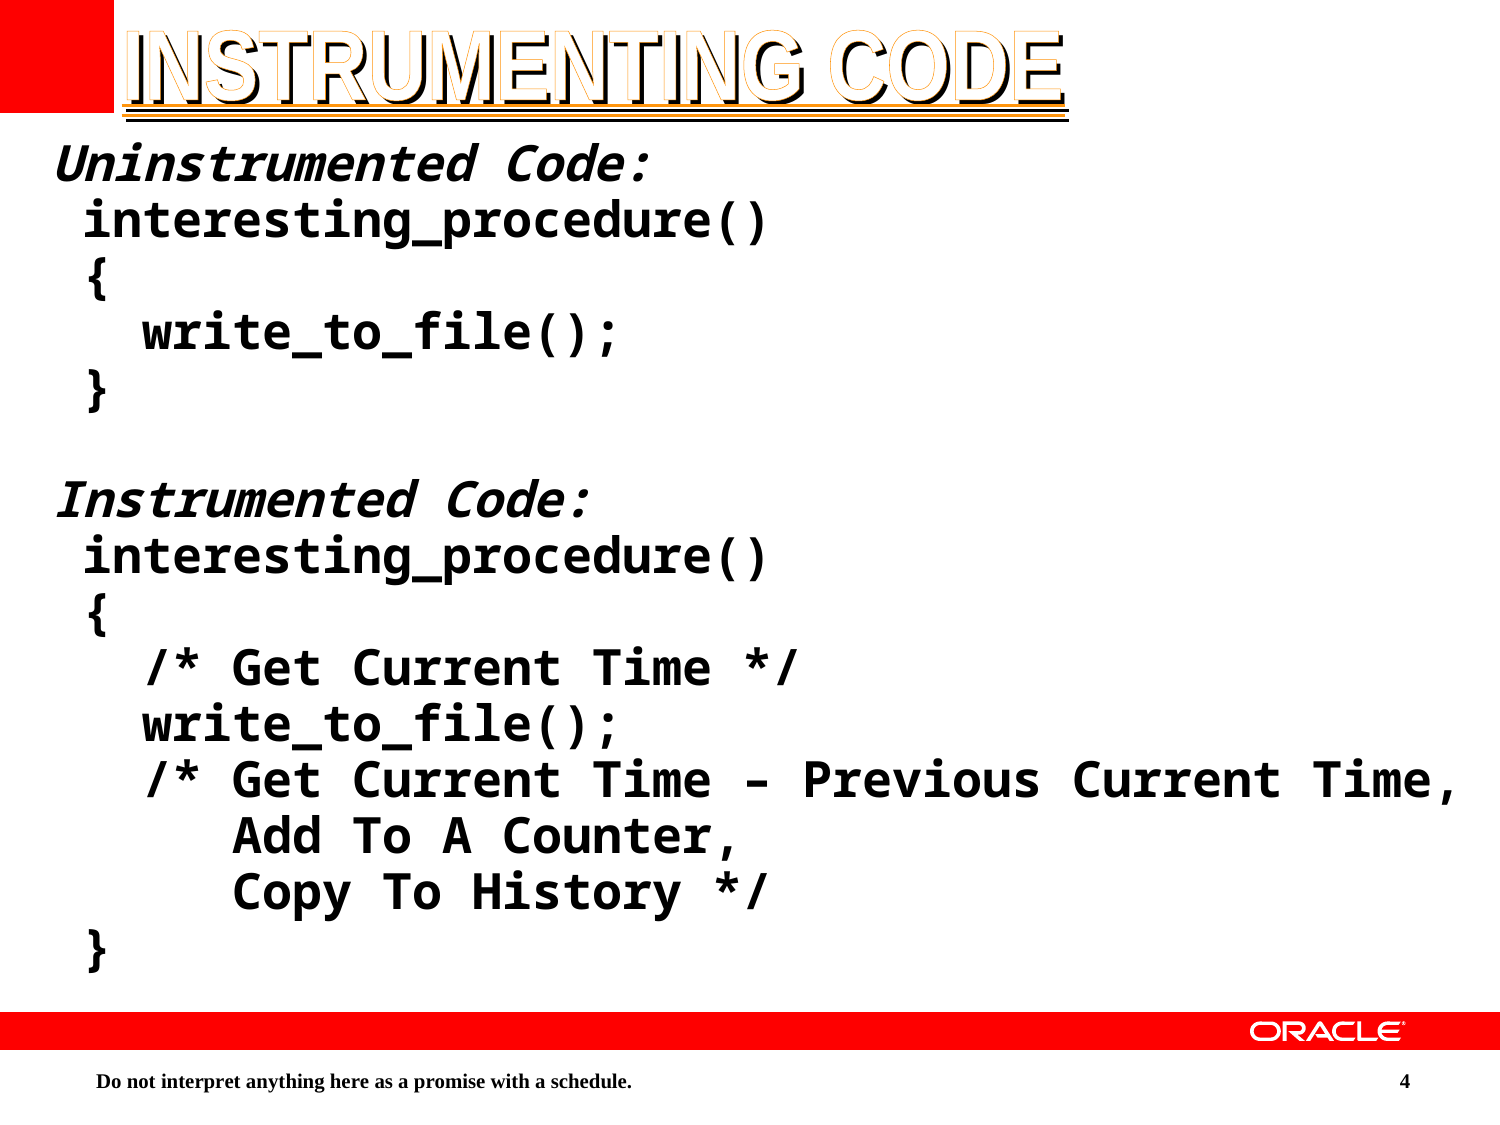

INSTRUMENTING CODE
Uninstrumented Code:
 interesting_procedure()
 {
 write_to_file();
 }
Instrumented Code:
 interesting_procedure()
 {
 /* Get Current Time */
 write_to_file();
 /* Get Current Time – Previous Current Time,
 Add To A Counter,
 Copy To History */
 }